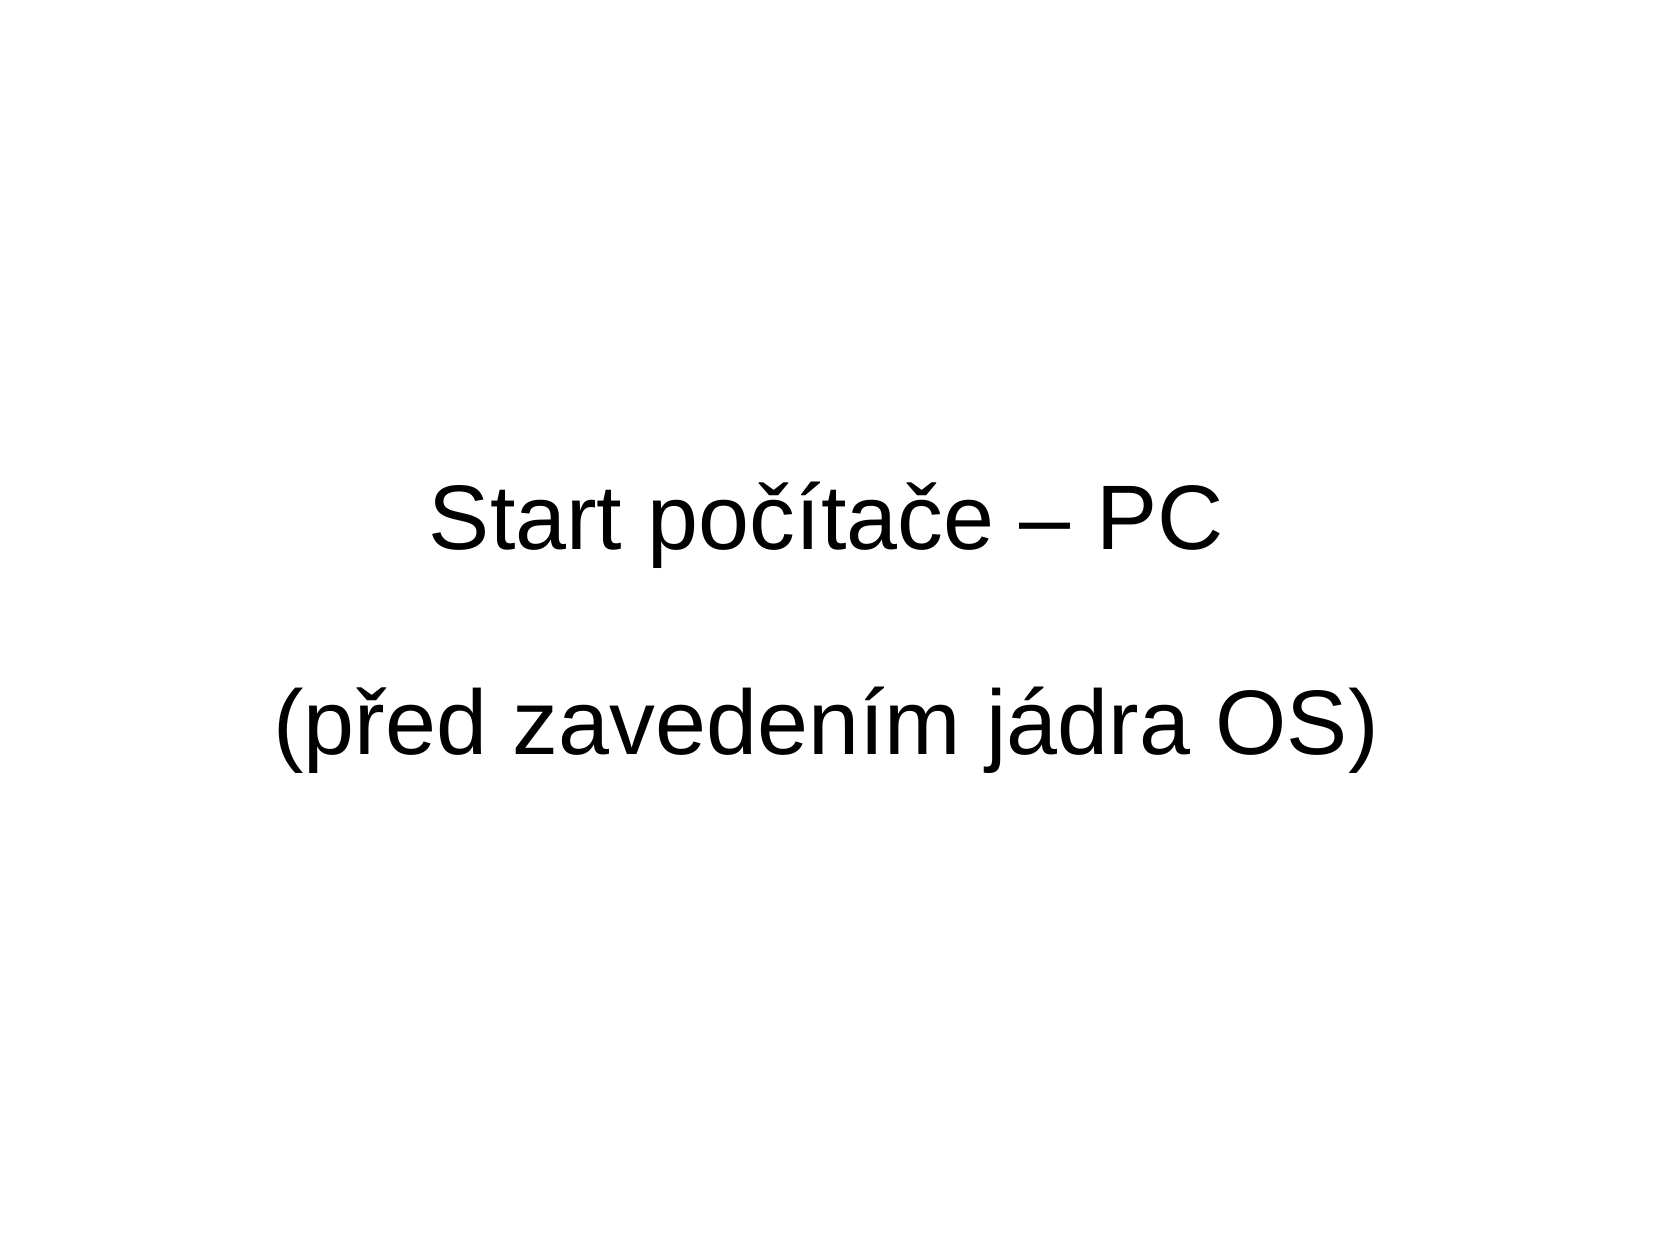

# Start počítače – PC (před zavedením jádra OS)